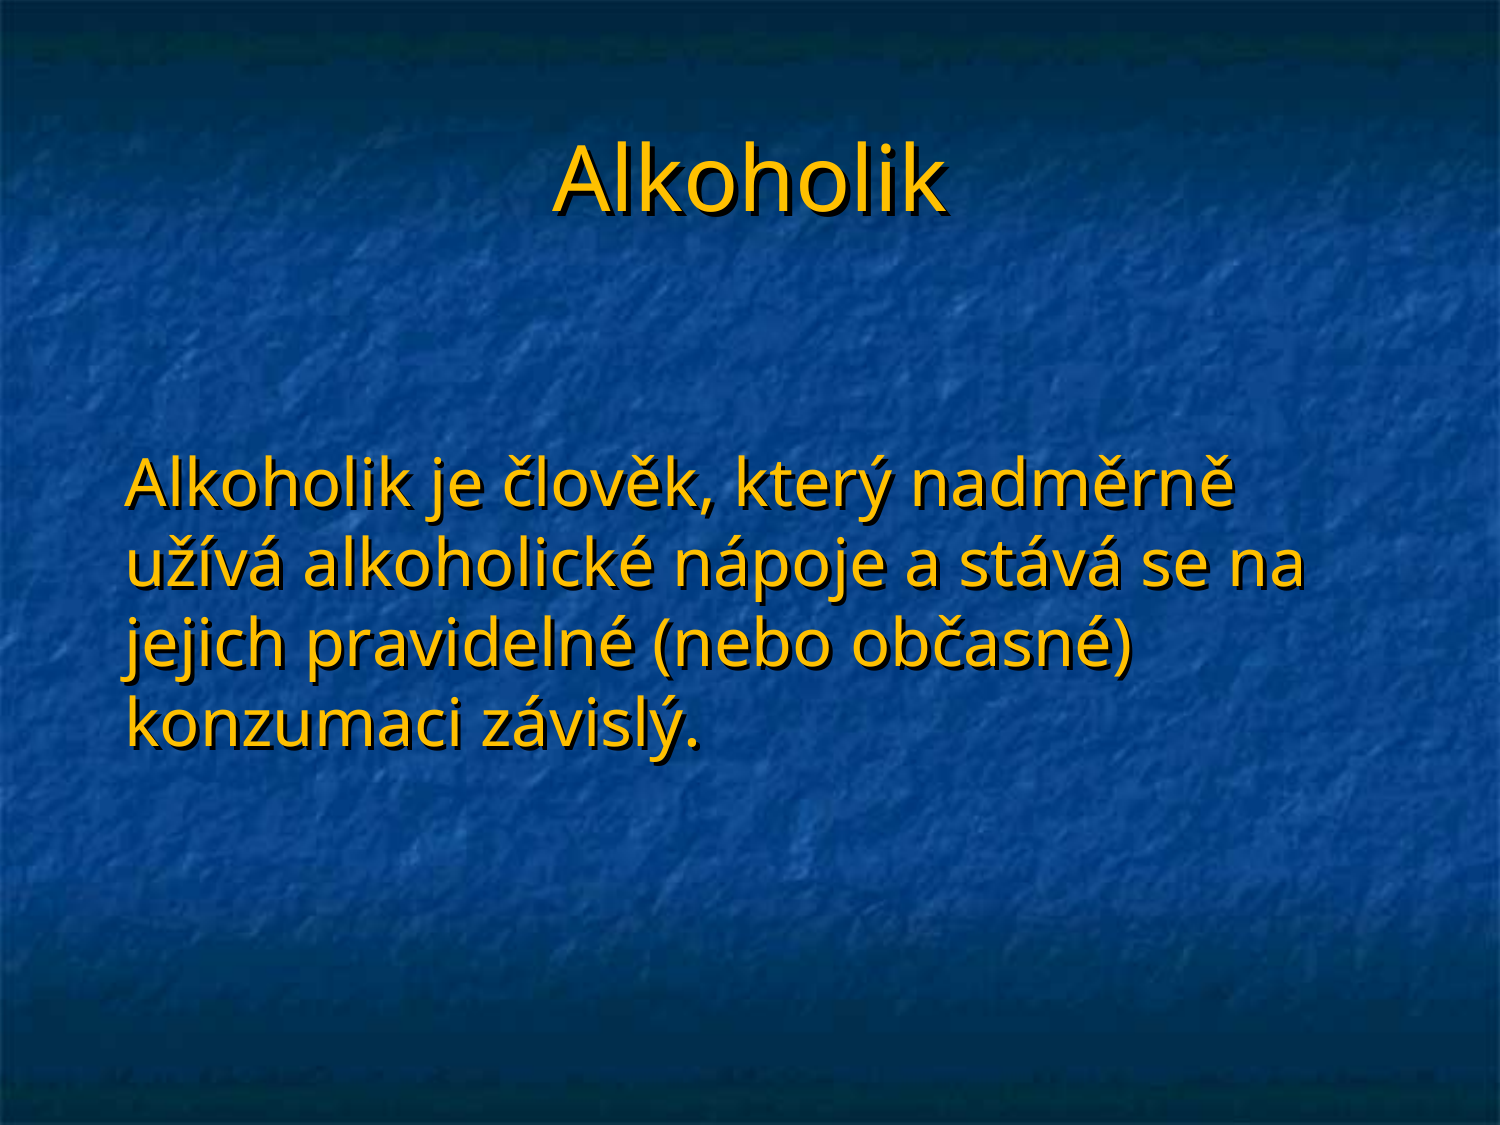

# Alkoholik
	Alkoholik je člověk, který nadměrně užívá alkoholické nápoje a stává se na jejich pravidelné (nebo občasné) konzumaci závislý.